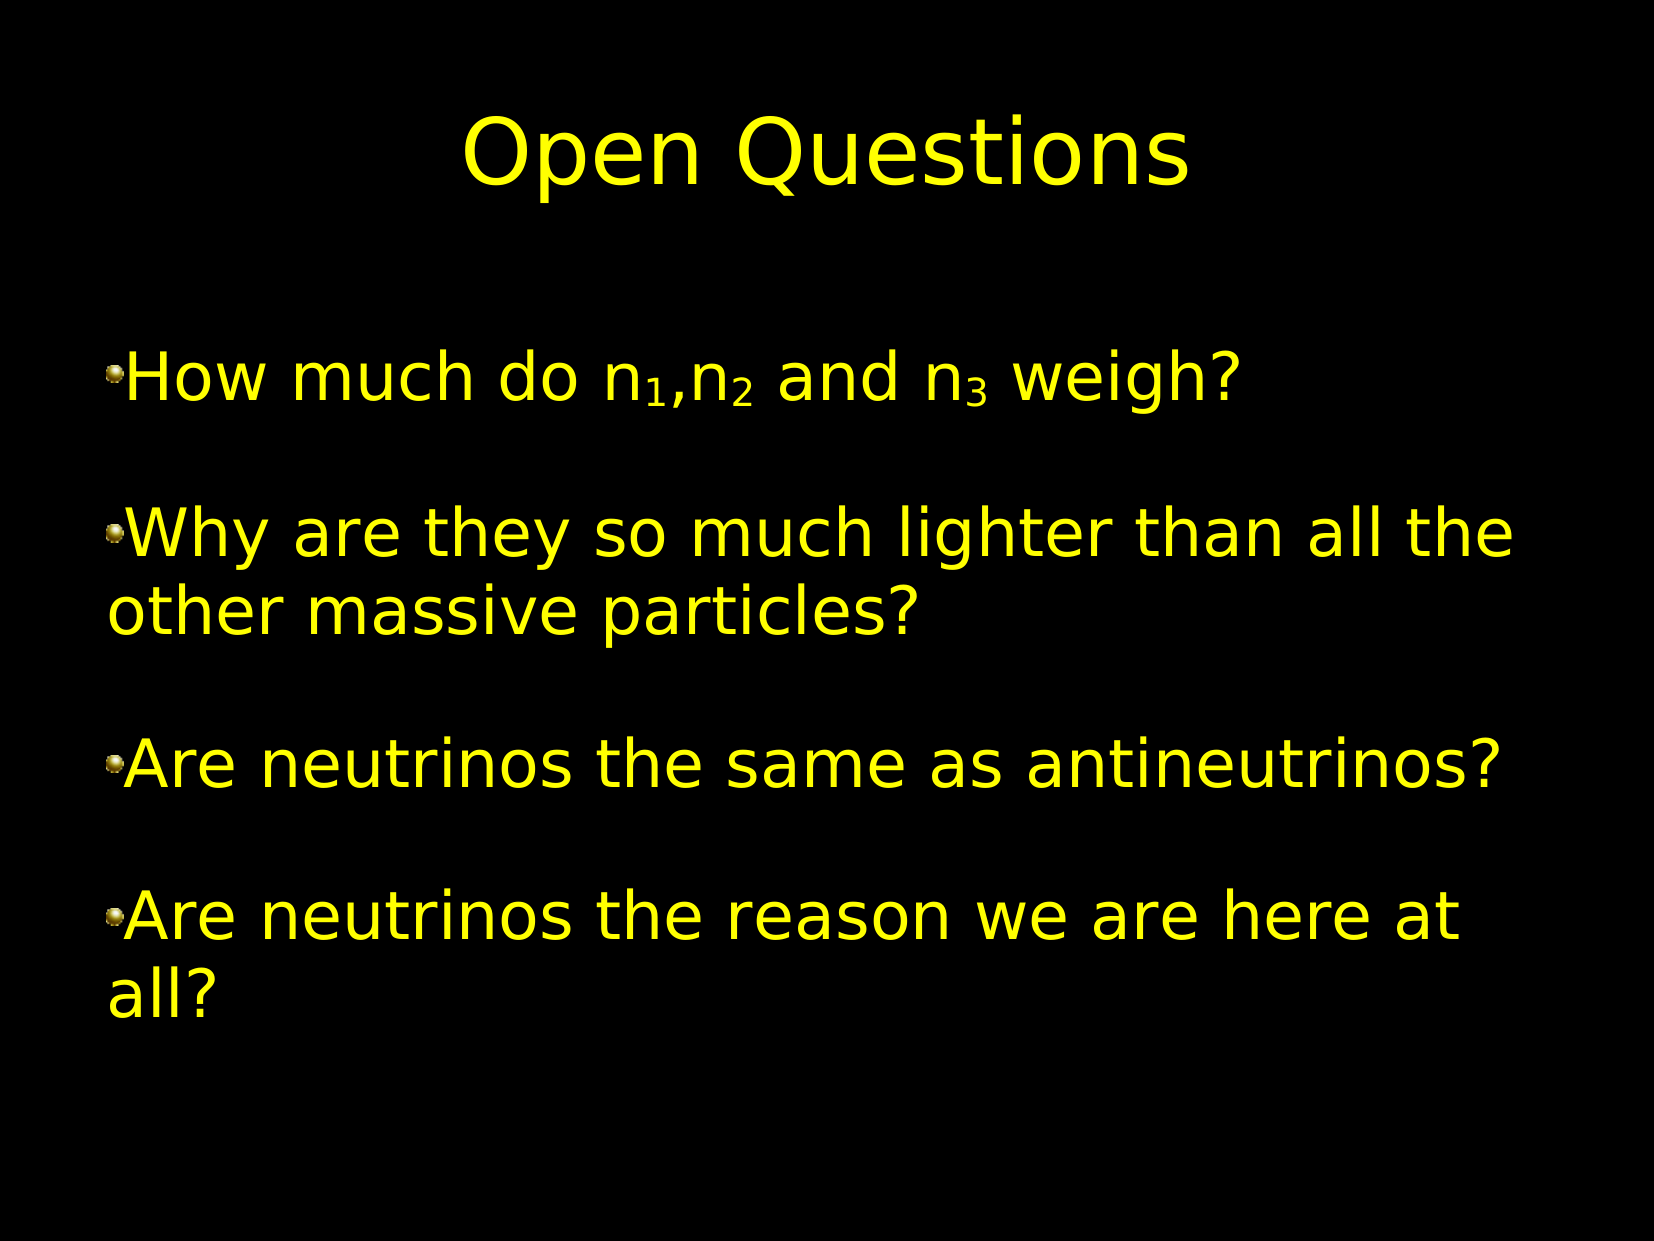

# Open Questions
How much do n1,n2 and n3 weigh?
Why are they so much lighter than all the other massive particles?
Are neutrinos the same as antineutrinos?
Are neutrinos the reason we are here at all?